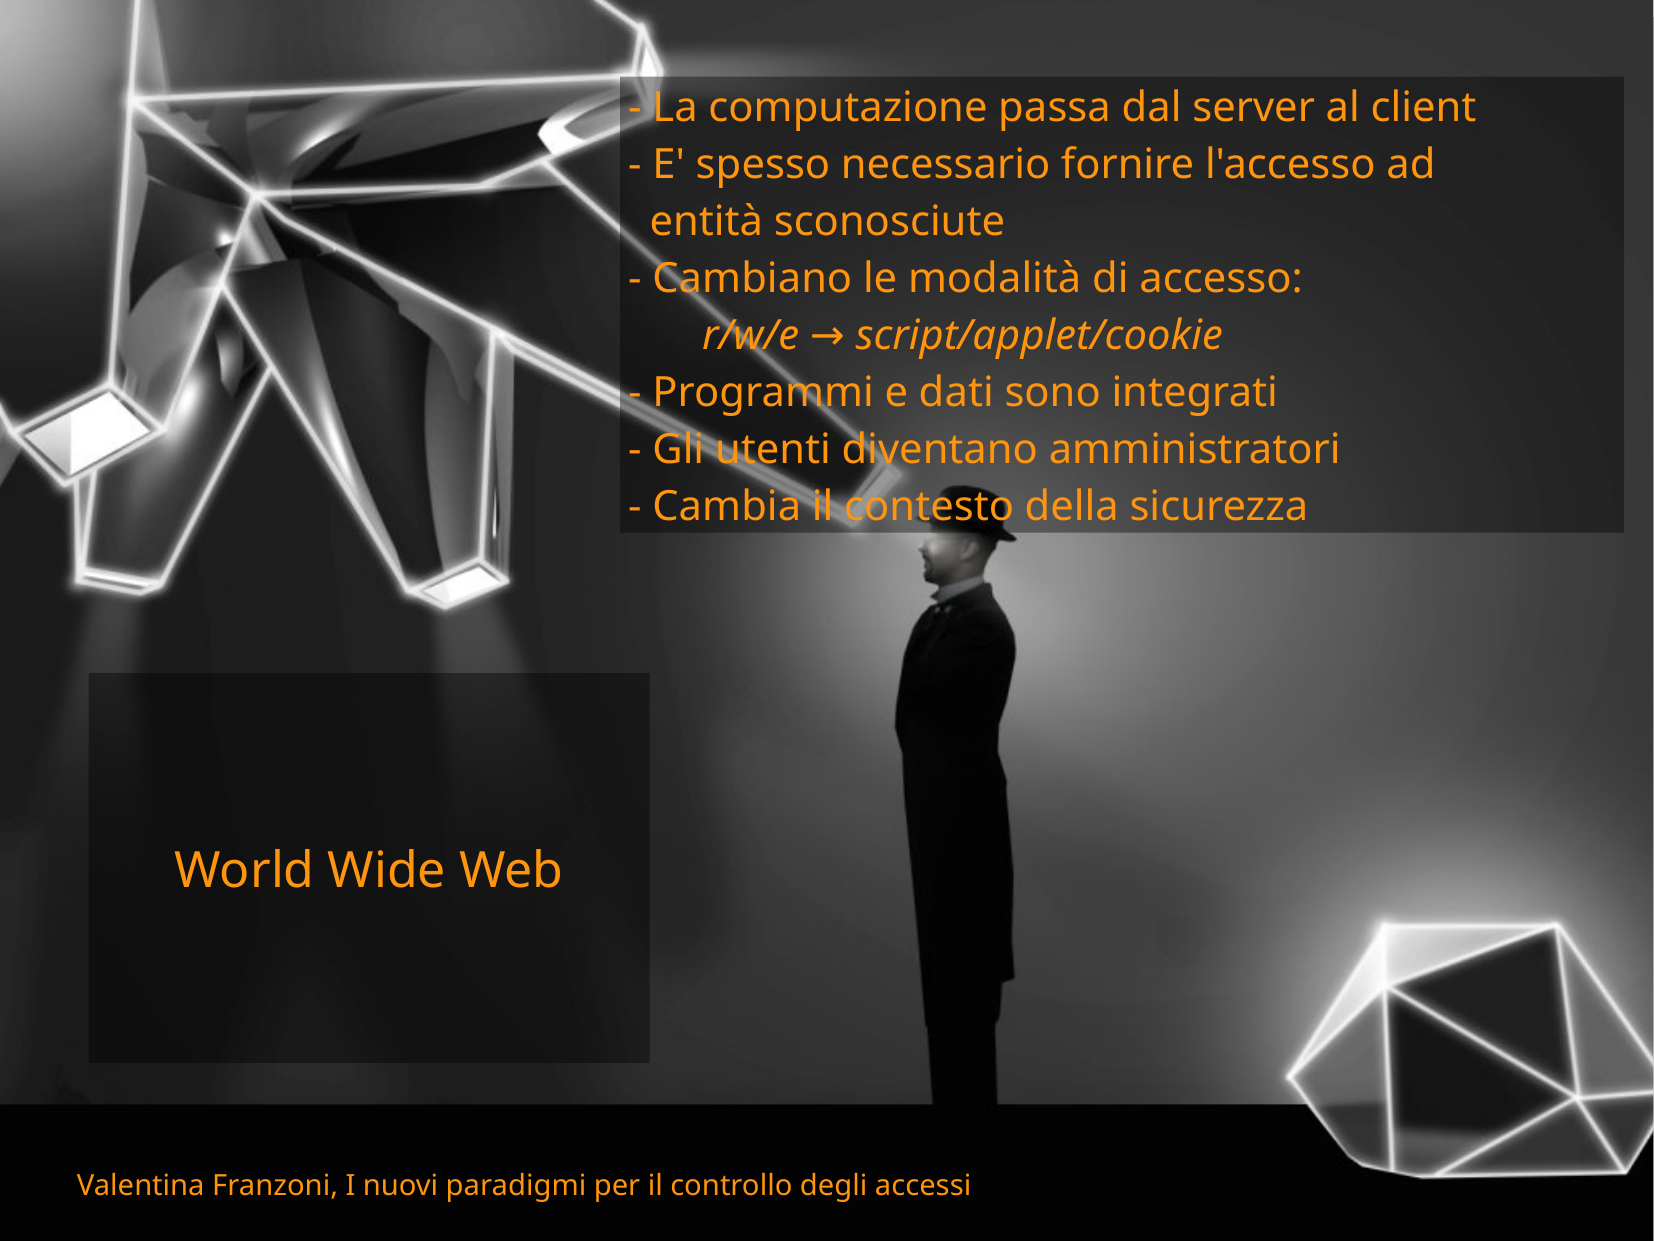

- La computazione passa dal server al client
- E' spesso necessario fornire l'accesso ad
 entità sconosciute
- Cambiano le modalità di accesso:
	r/w/e → script/applet/cookie
- Programmi e dati sono integrati
- Gli utenti diventano amministratori
- Cambia il contesto della sicurezza
World Wide Web
# Valentina Franzoni, I nuovi paradigmi per il controllo degli accessi